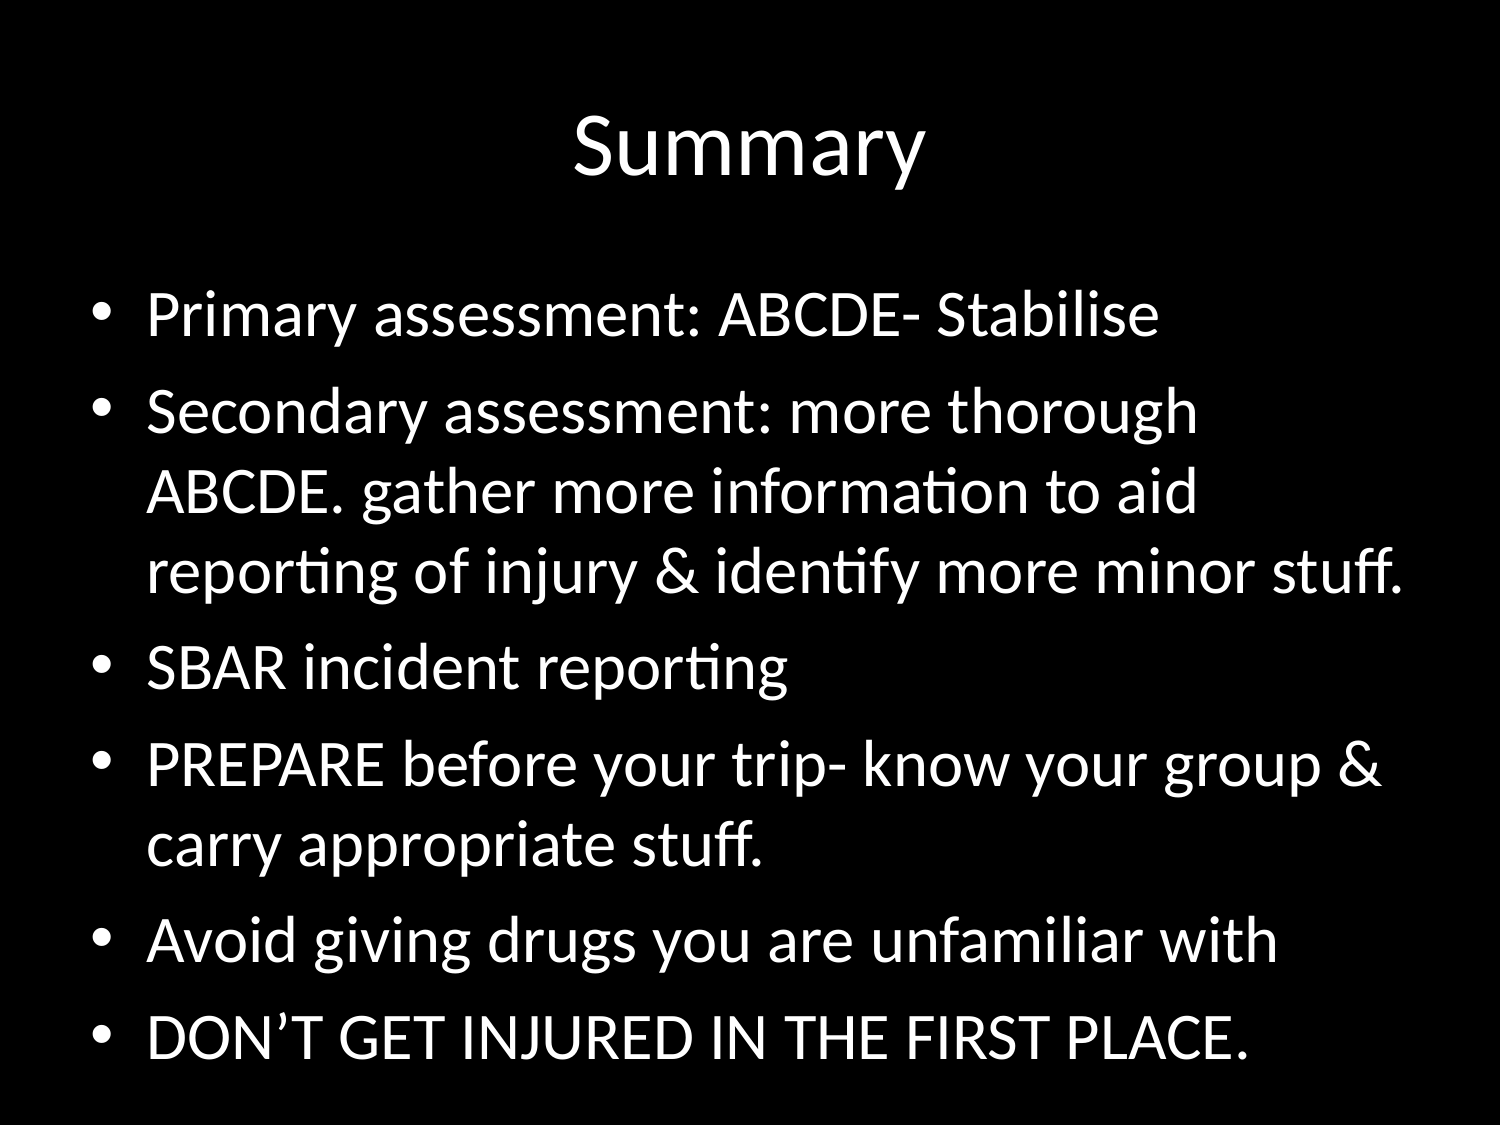

# Summary
Primary assessment: ABCDE- Stabilise
Secondary assessment: more thorough ABCDE. gather more information to aid reporting of injury & identify more minor stuff.
SBAR incident reporting
PREPARE before your trip- know your group & carry appropriate stuff.
Avoid giving drugs you are unfamiliar with
DON’T GET INJURED IN THE FIRST PLACE.